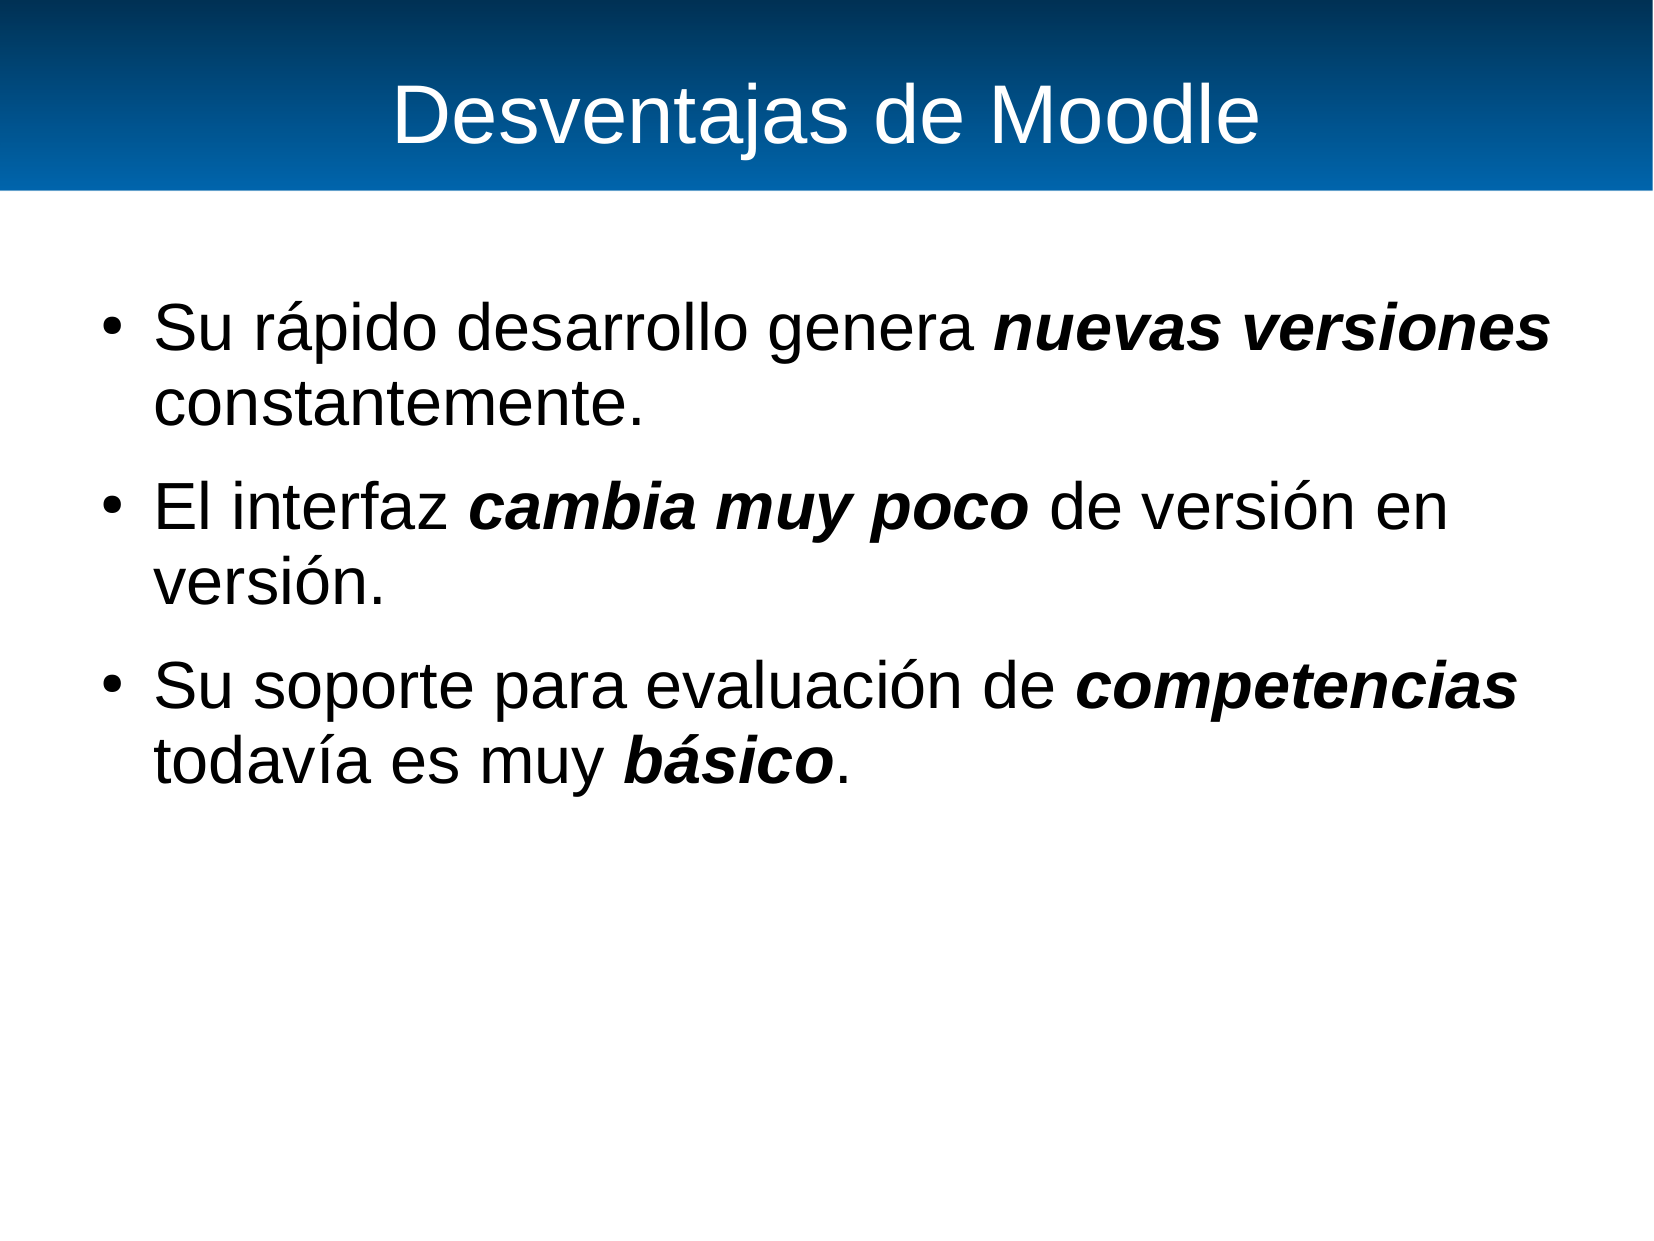

# Desventajas de Moodle
Su rápido desarrollo genera nuevas versiones constantemente.
El interfaz cambia muy poco de versión en versión.
Su soporte para evaluación de competencias todavía es muy básico.